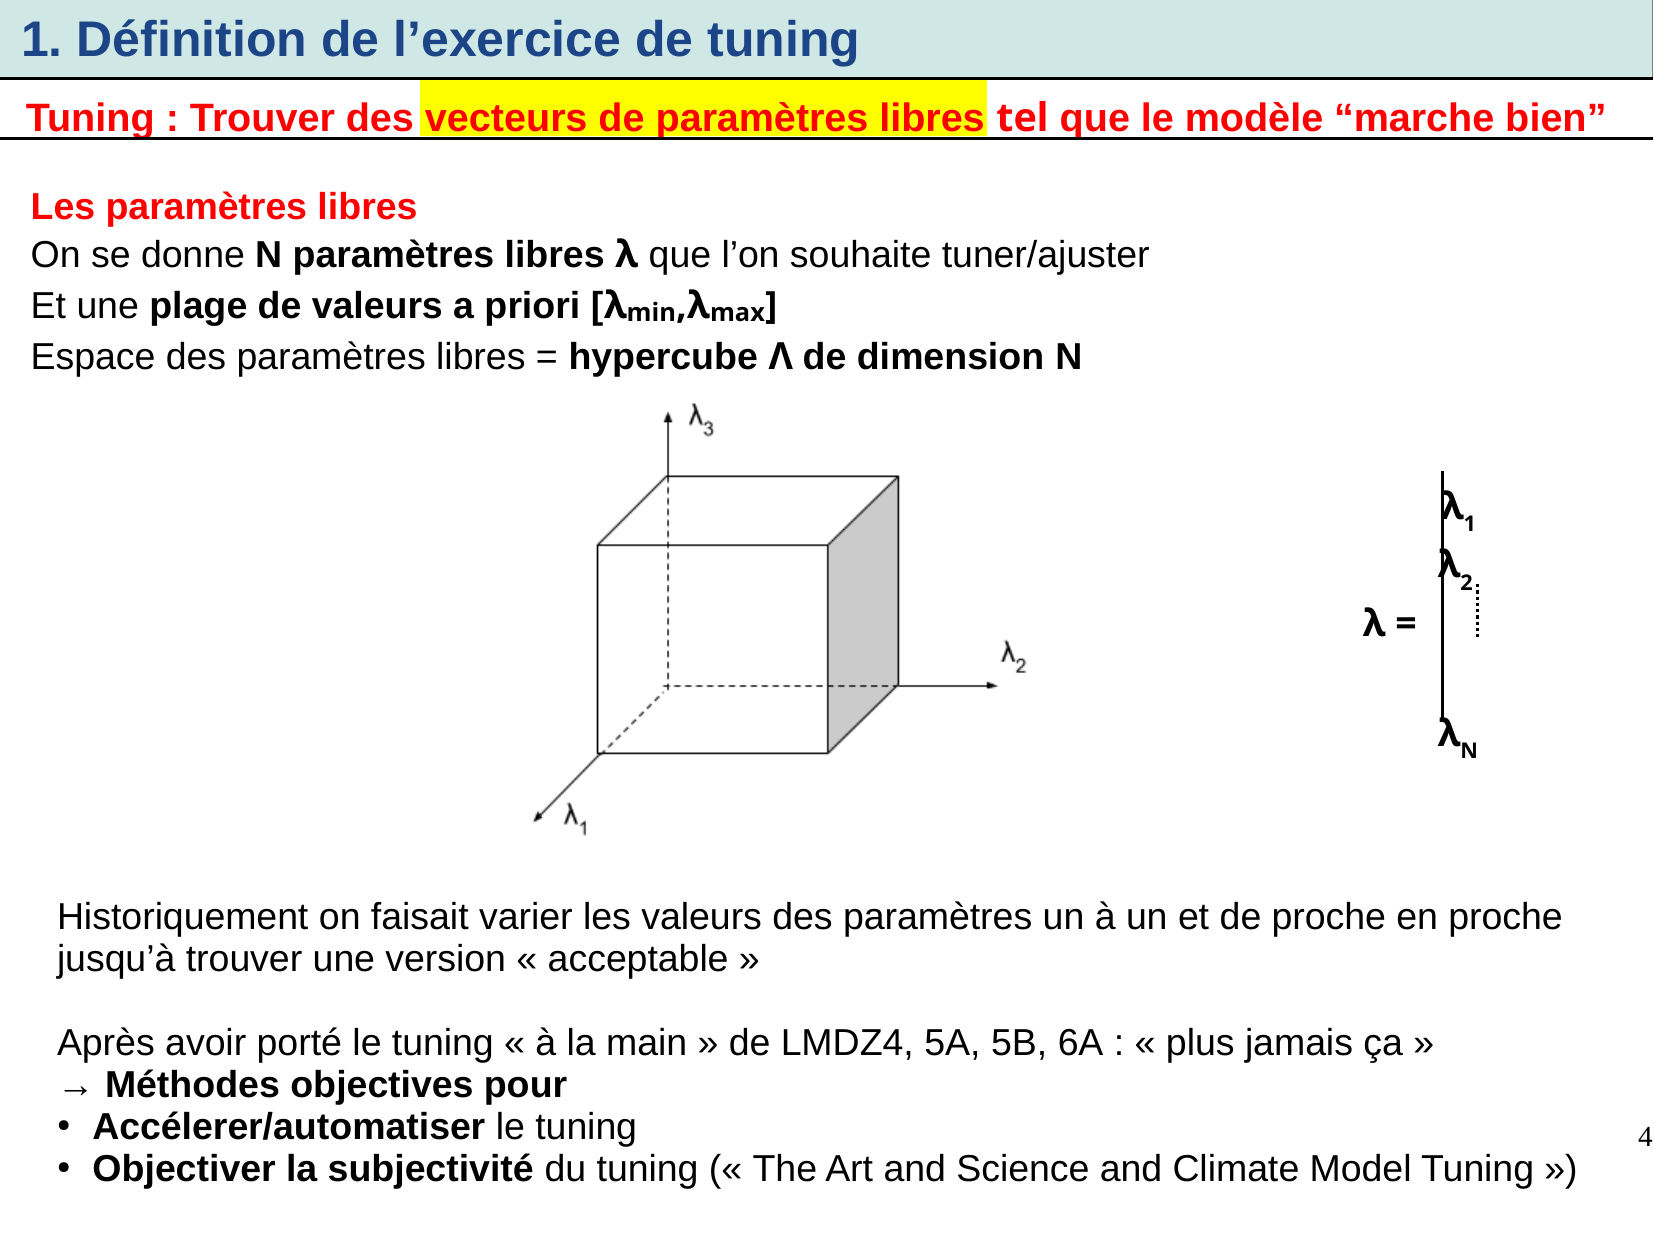

1. Définition de l’exercice de tuning
Tuning : Trouver des vecteurs de paramètres libres tel que le modèle “marche bien”
Les paramètres libres
On se donne N paramètres libres λ que l’on souhaite tuner/ajuster
Et une plage de valeurs a priori [λmin,λmax]
Espace des paramètres libres = hypercube Λ de dimension N
 λ1
 λ2
λ =
 λN
Historiquement on faisait varier les valeurs des paramètres un à un et de proche en proche
jusqu’à trouver une version « acceptable »
Après avoir porté le tuning « à la main » de LMDZ4, 5A, 5B, 6A : « plus jamais ça »
→ Méthodes objectives pour
Accélerer/automatiser le tuning
Objectiver la subjectivité du tuning (« The Art and Science and Climate Model Tuning »)
4